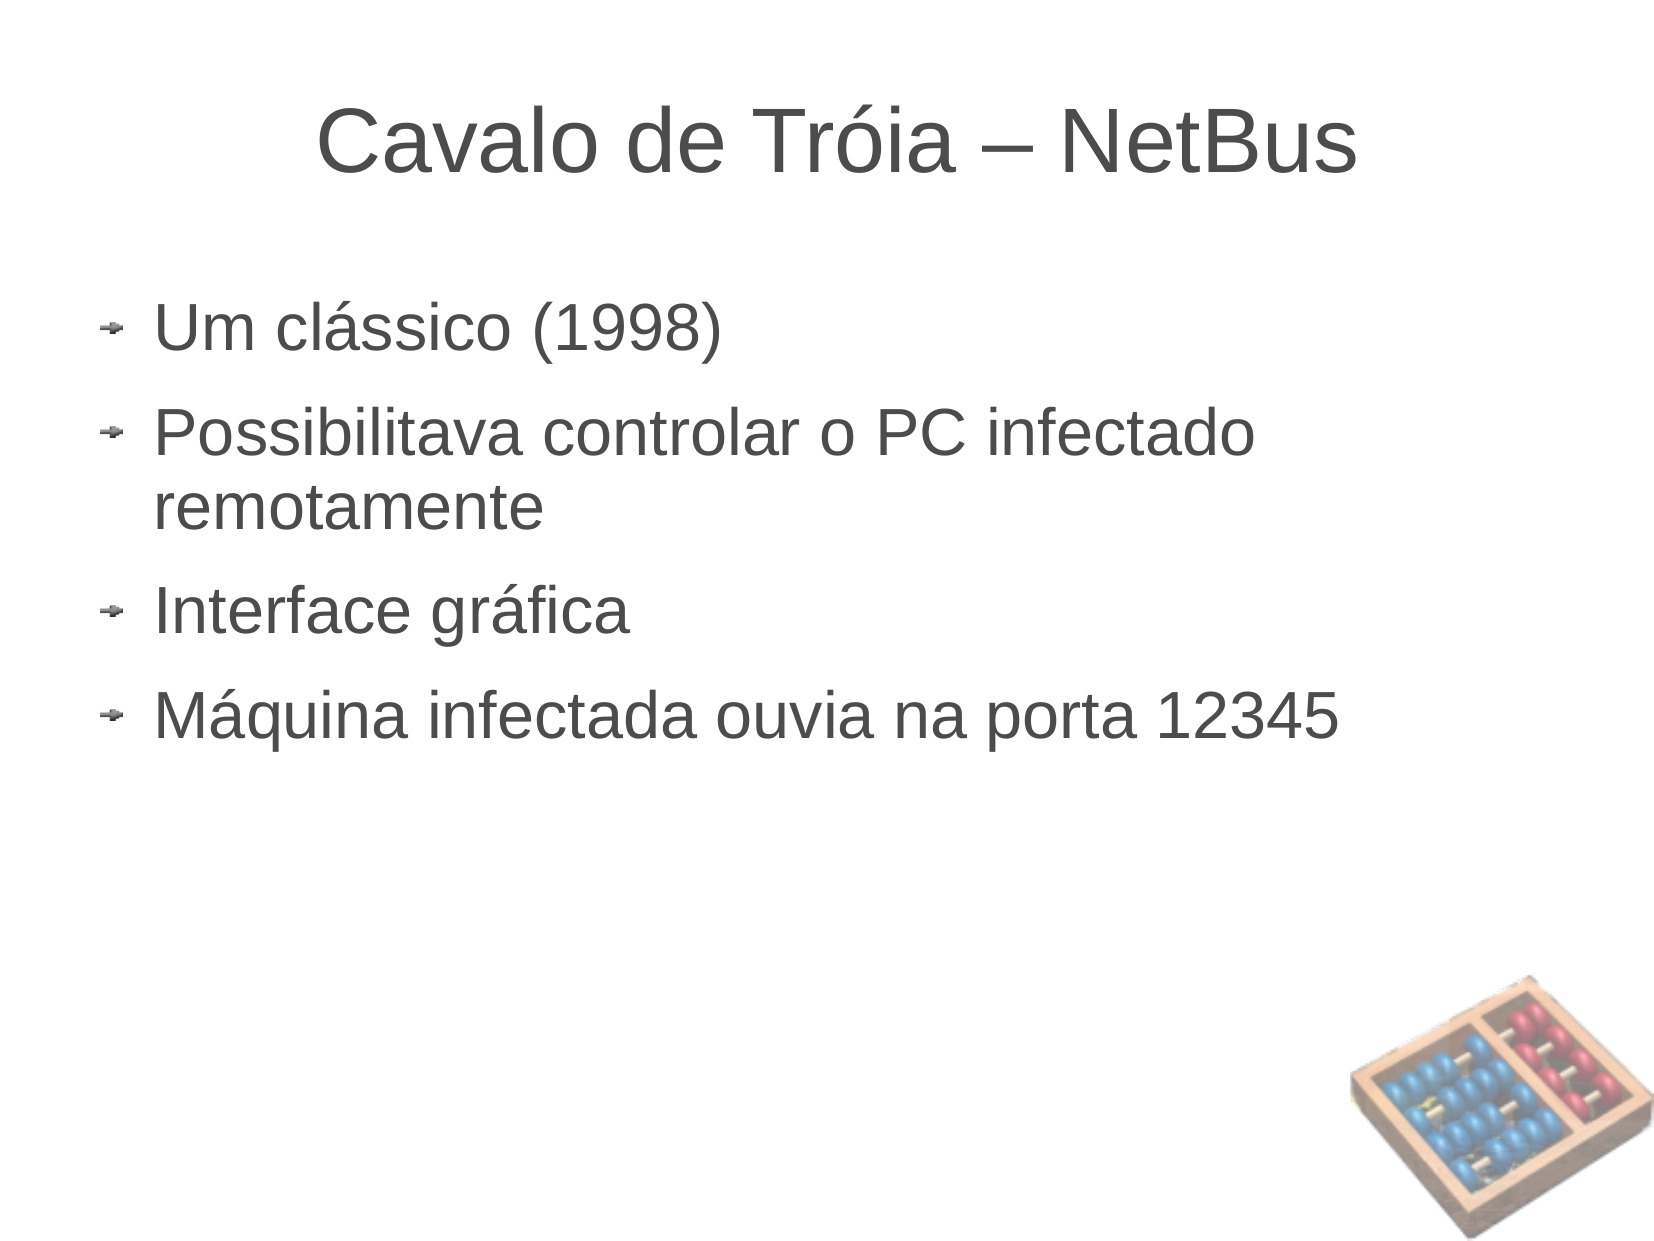

# Cavalo de Tróia – NetBus
Um clássico (1998)
Possibilitava controlar o PC infectado remotamente
Interface gráfica
Máquina infectada ouvia na porta 12345